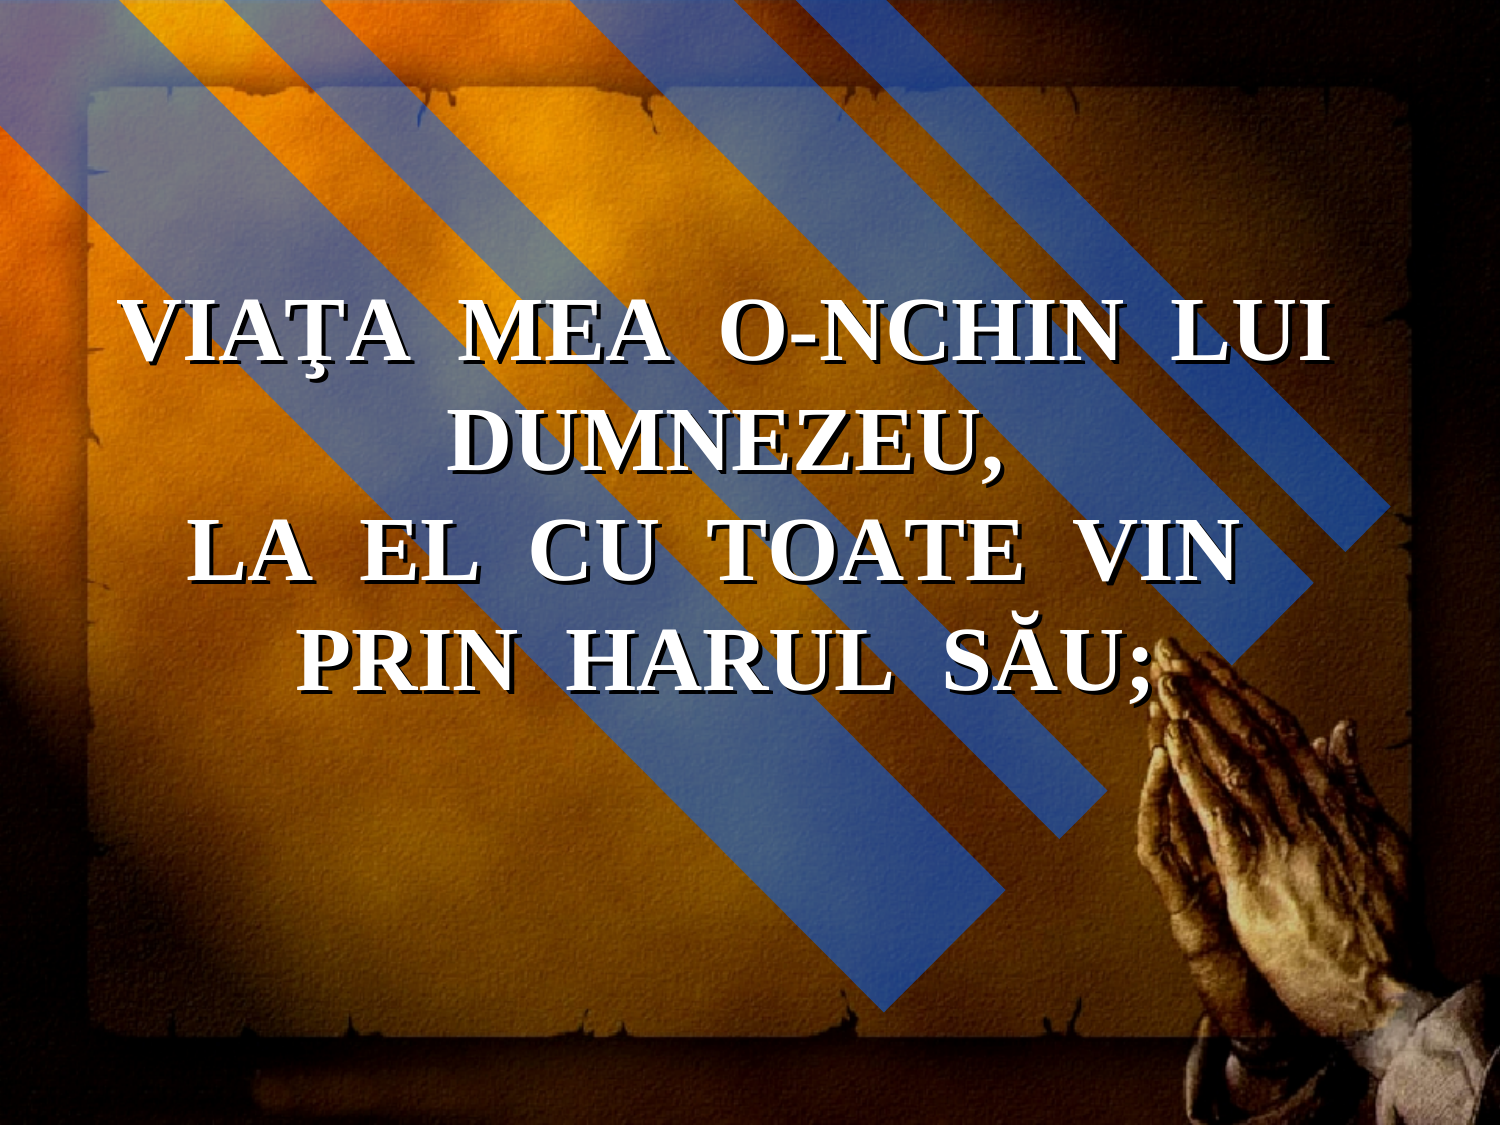

# VIAŢA MEA O-NCHIN LUI DUMNEZEU, LA EL CU TOATE VIN PRIN HARUL SĂU;